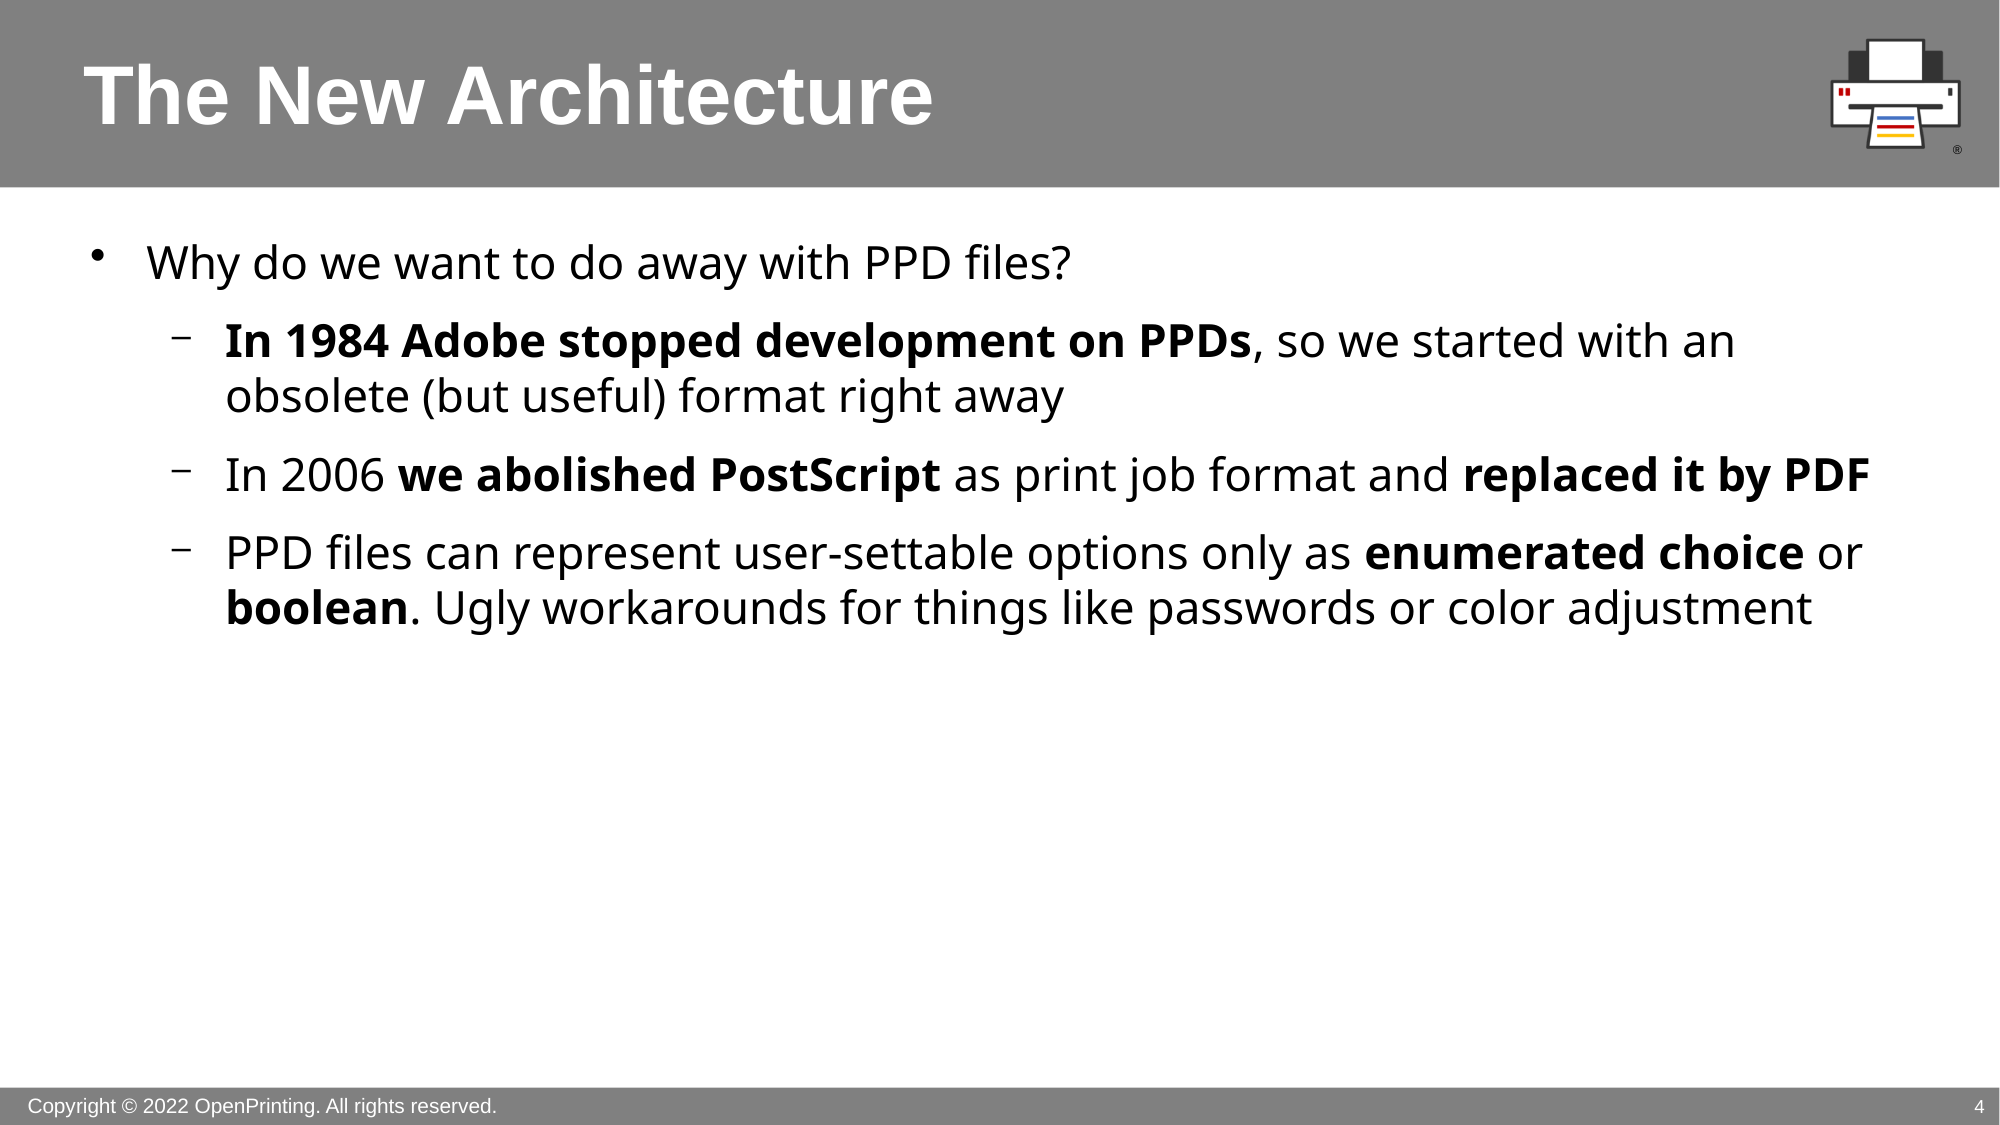

The New Architecture
# Why do we want to do away with PPD files?
In 1984 Adobe stopped development on PPDs, so we started with an obsolete (but useful) format right away
In 2006 we abolished PostScript as print job format and replaced it by PDF
PPD files can represent user-settable options only as enumerated choice or boolean. Ugly workarounds for things like passwords or color adjustment